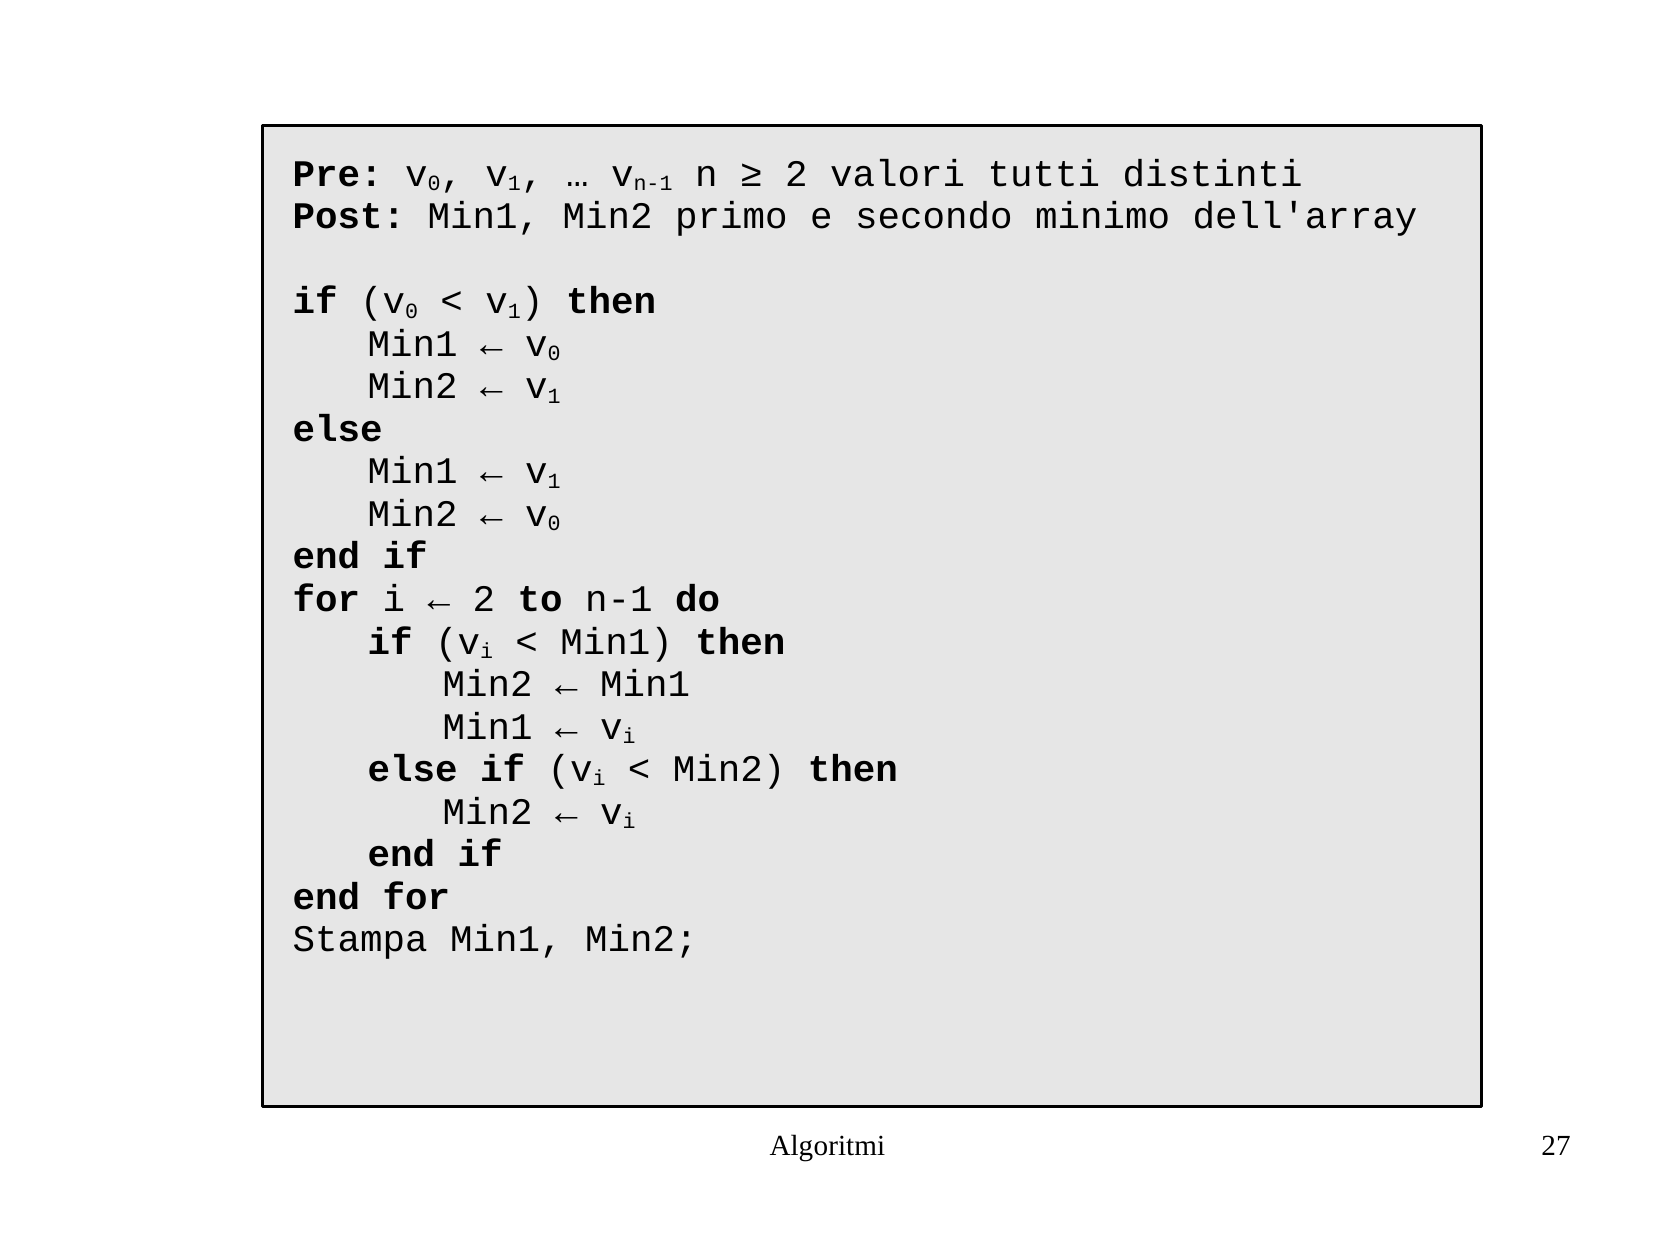

Pre: v0, v1, … vn-1 n ≥ 2 valori tutti distinti
Post: Min1, Min2 primo e secondo minimo dell'array
if (v0 < v1) then
	Min1 ← v0
	Min2 ← v1
else
	Min1 ← v1
	Min2 ← v0
end if
for i ← 2 to n-1 do
	if (vi < Min1) then
		Min2 ← Min1
		Min1 ← vi
	else if (vi < Min2) then
		Min2 ← vi
	end if
end for
Stampa Min1, Min2;
Algoritmi
27